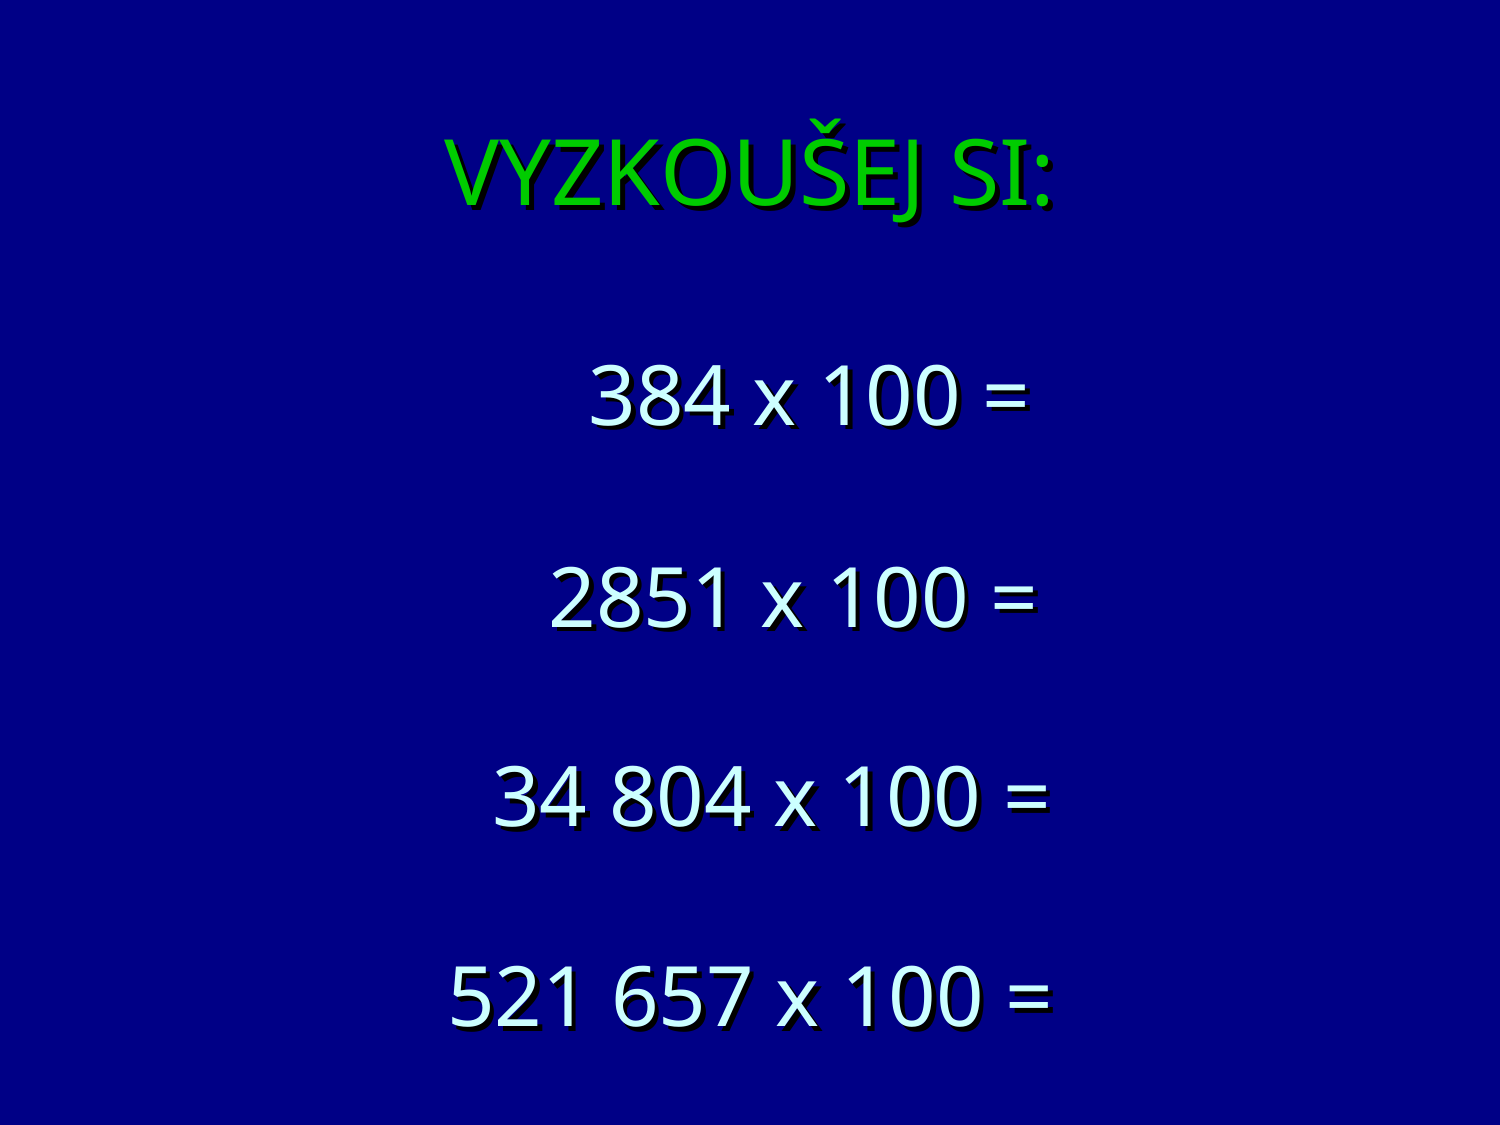

# VYZKOUŠEJ SI: 384 x 100 = 2851 x 100 = 34 804 x 100 = 521 657 x 100 =